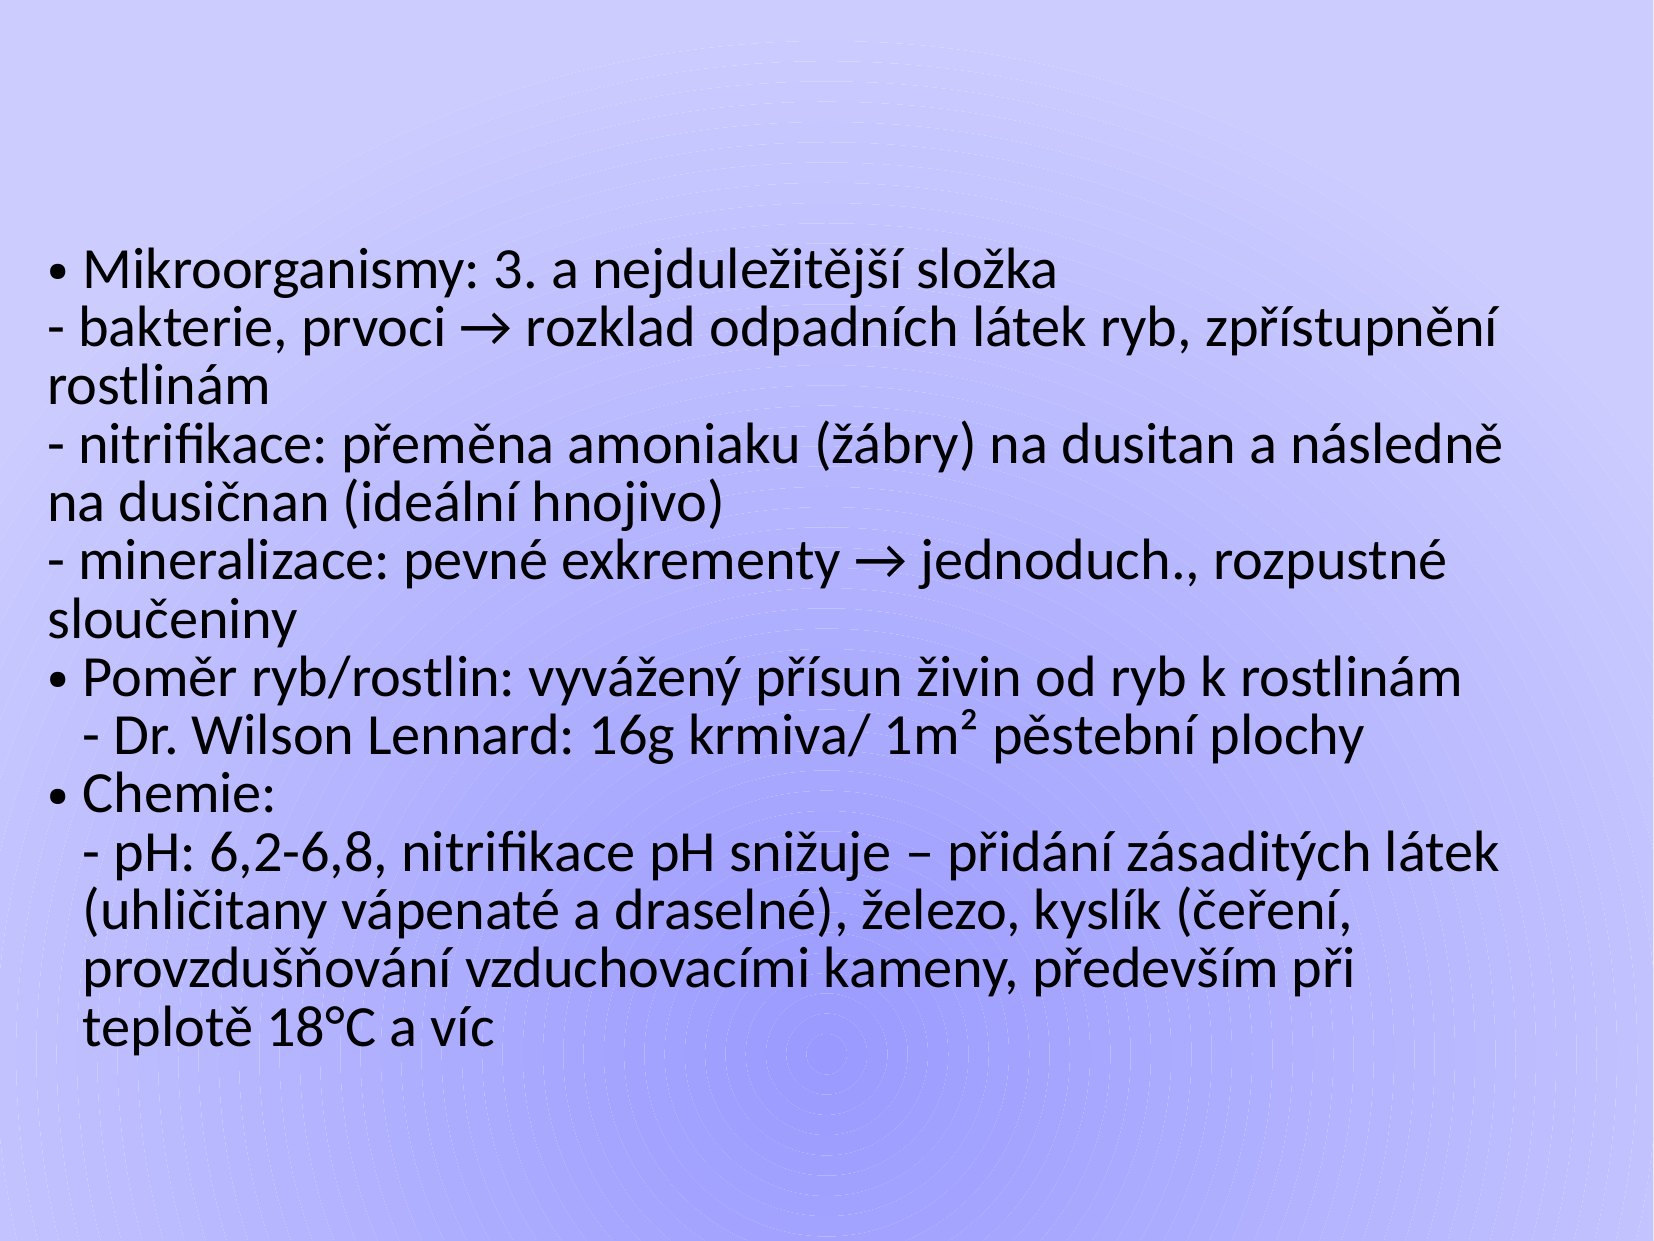

# Mikroorganismy: 3. a nejduležitější složka
- bakterie, prvoci → rozklad odpadních látek ryb, zpřístupnění rostlinám
- nitrifikace: přeměna amoniaku (žábry) na dusitan a následně na dusičnan (ideální hnojivo)
- mineralizace: pevné exkrementy → jednoduch., rozpustné sloučeniny
Poměr ryb/rostlin: vyvážený přísun živin od ryb k rostlinám
- Dr. Wilson Lennard: 16g krmiva/ 1m² pěstební plochy
Chemie:
- pH: 6,2-6,8, nitrifikace pH snižuje – přidání zásaditých látek (uhličitany vápenaté a draselné), železo, kyslík (čeření, provzdušňování vzduchovacími kameny, především při teplotě 18°C a víc